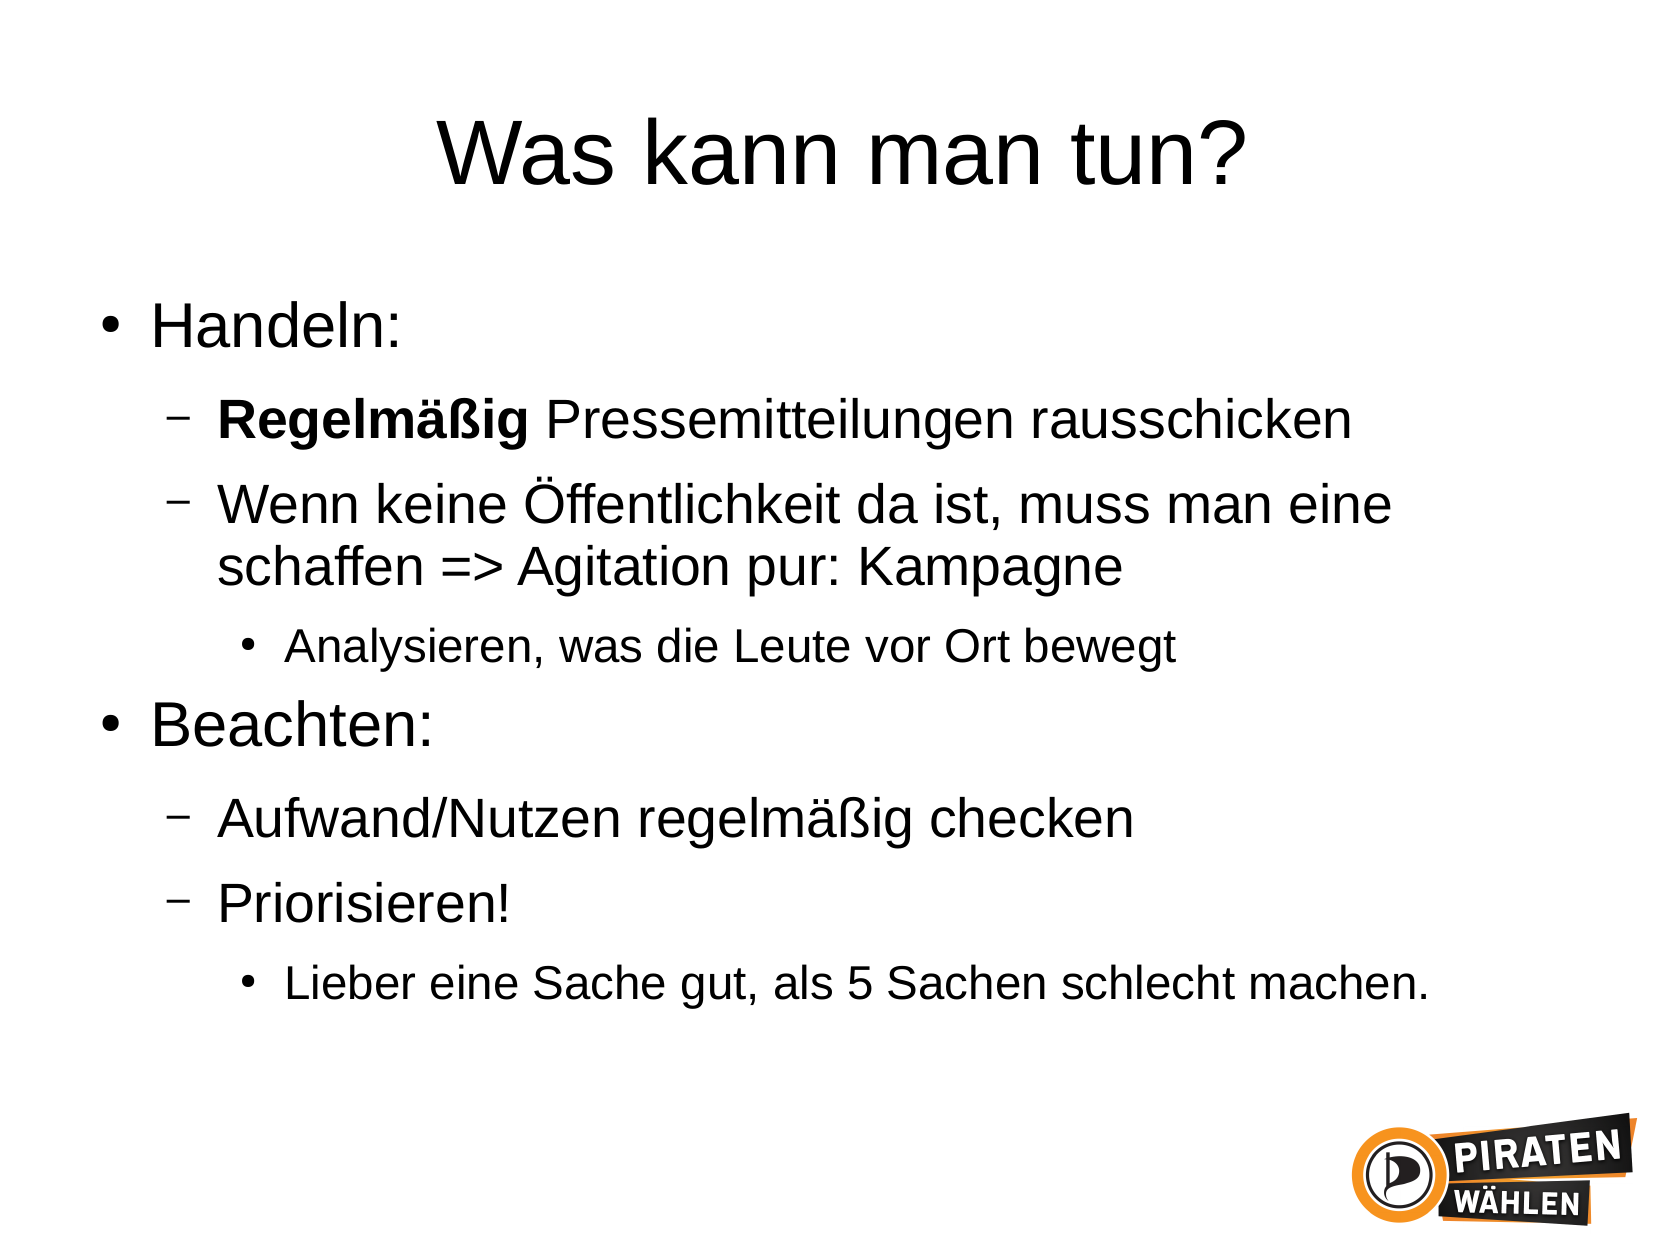

# Was kann man tun?
Handeln:
Regelmäßig Pressemitteilungen rausschicken
Wenn keine Öffentlichkeit da ist, muss man eine schaffen => Agitation pur: Kampagne
Analysieren, was die Leute vor Ort bewegt
Beachten:
Aufwand/Nutzen regelmäßig checken
Priorisieren!
Lieber eine Sache gut, als 5 Sachen schlecht machen.